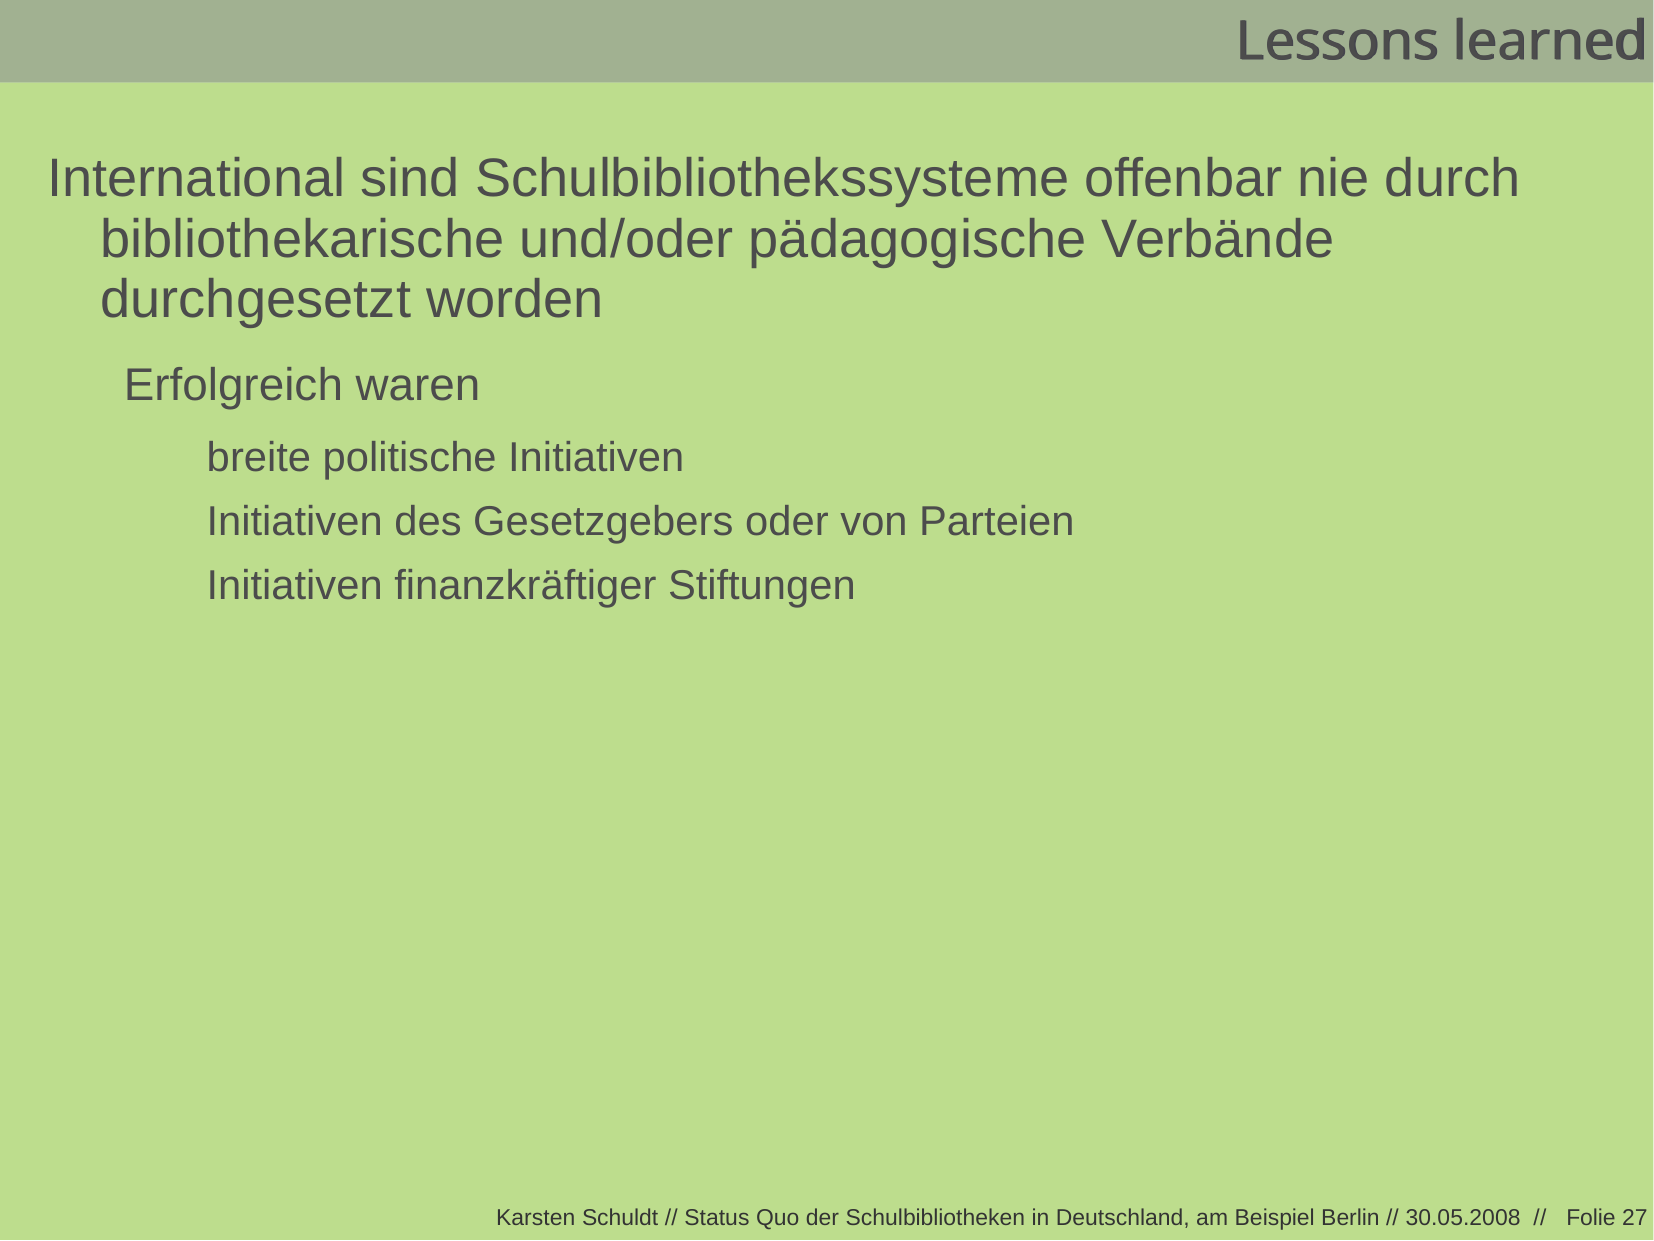

# Lessons learned
International sind Schulbibliothekssysteme offenbar nie durch bibliothekarische und/oder pädagogische Verbände durchgesetzt worden
Erfolgreich waren
breite politische Initiativen
Initiativen des Gesetzgebers oder von Parteien
Initiativen finanzkräftiger Stiftungen
27